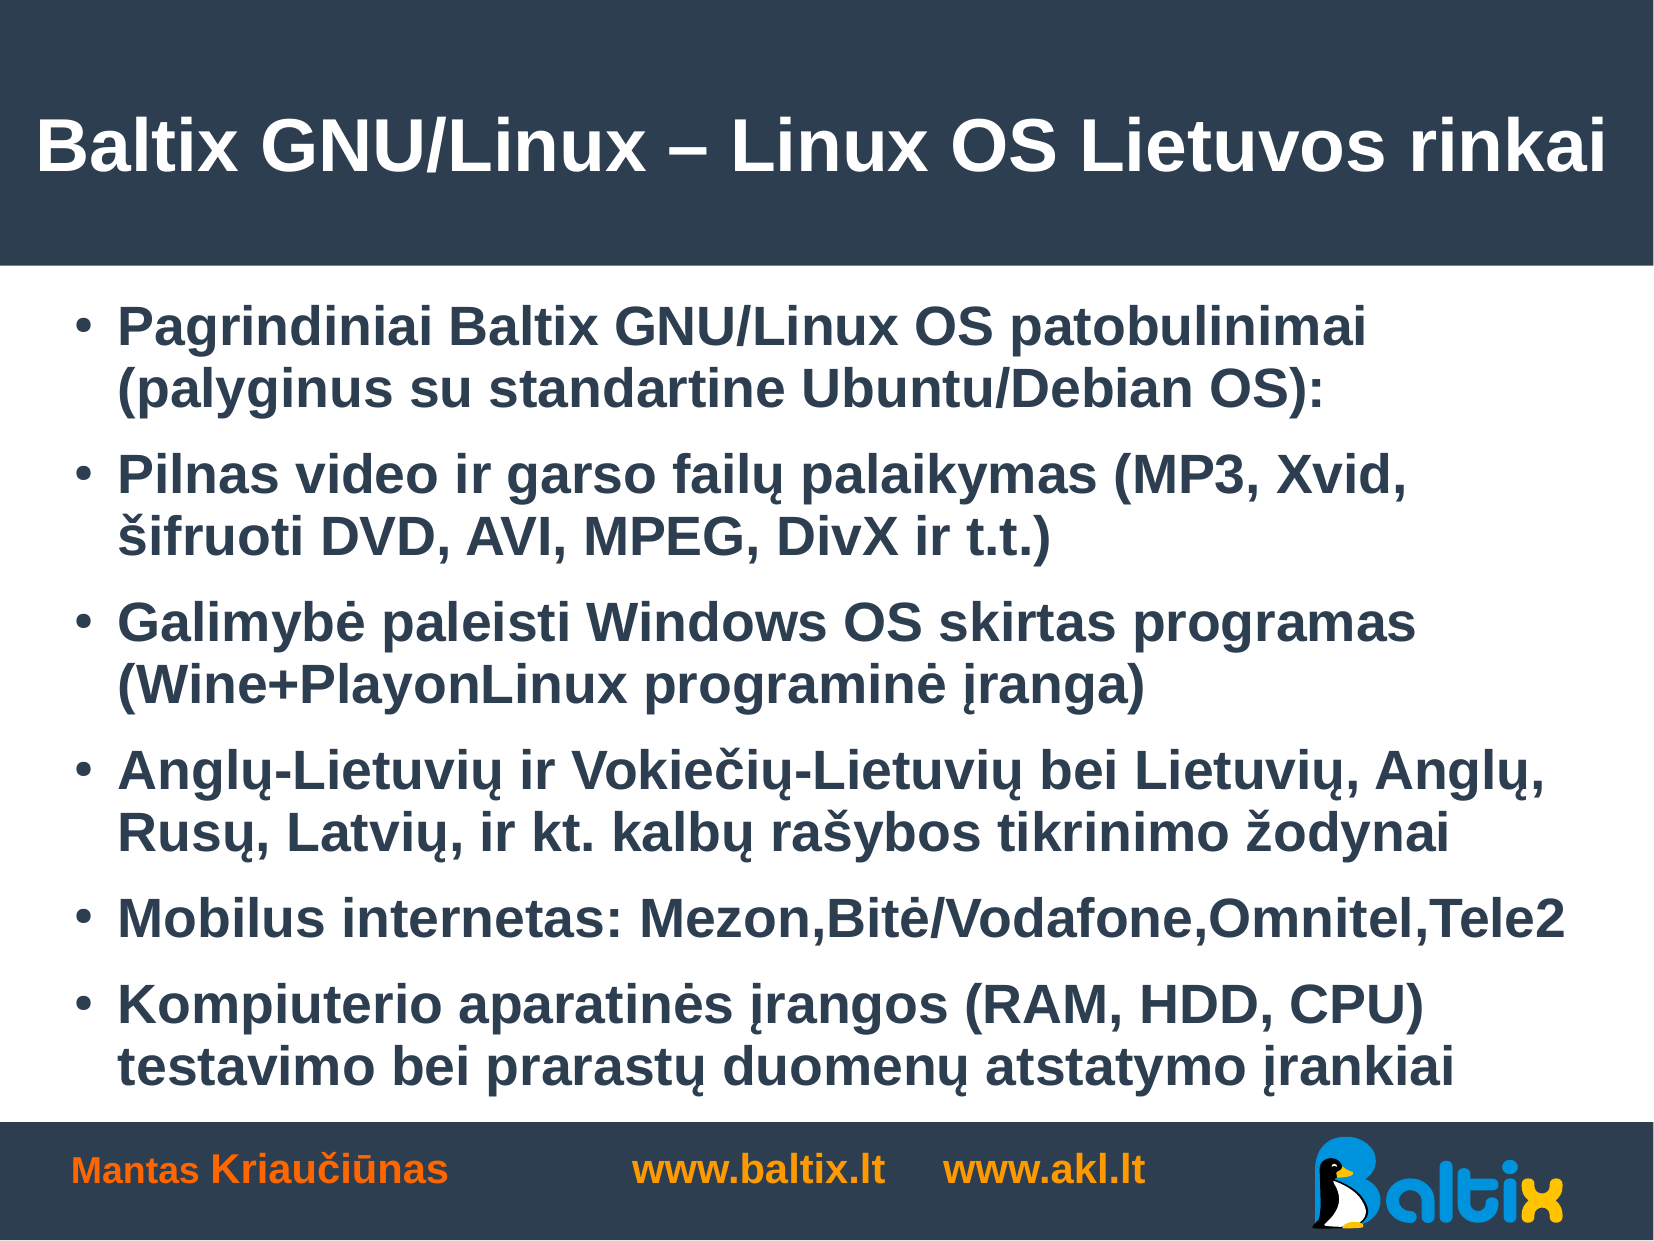

# Baltix GNU/Linux – Linux OS Lietuvos rinkai
Pagrindiniai Baltix GNU/Linux OS patobulinimai (palyginus su standartine Ubuntu/Debian OS):
Pilnas video ir garso failų palaikymas (MP3, Xvid, šifruoti DVD, AVI, MPEG, DivX ir t.t.)
Galimybė paleisti Windows OS skirtas programas (Wine+PlayonLinux programinė įranga)
Anglų-Lietuvių ir Vokiečių-Lietuvių bei Lietuvių, Anglų, Rusų, Latvių, ir kt. kalbų rašybos tikrinimo žodynai
Mobilus internetas: Mezon,Bitė/Vodafone,Omnitel,Tele2
Kompiuterio aparatinės įrangos (RAM, HDD, CPU) testavimo bei prarastų duomenų atstatymo įrankiai